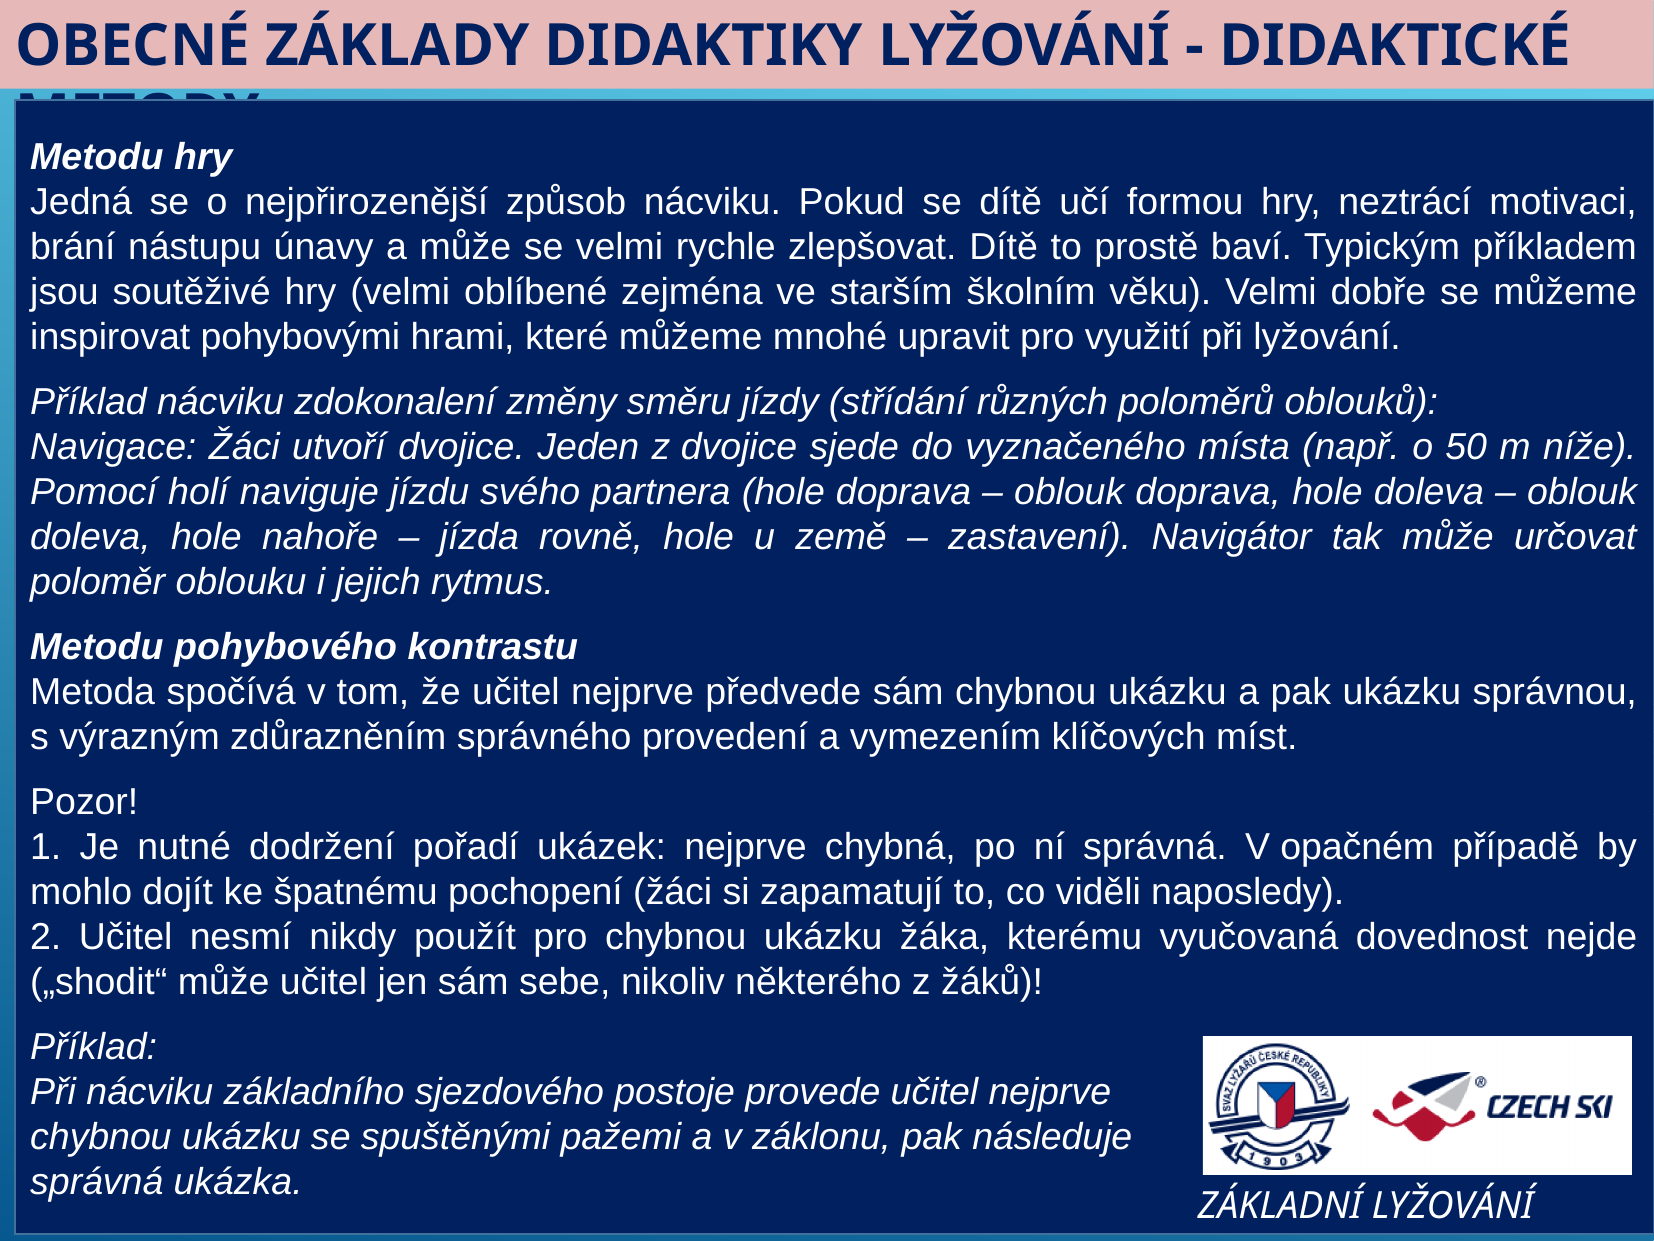

# Obecné základy didaktiky lyžování - didaktické metody
Metodu hry
Jedná se o nejpřirozenější způsob nácviku. Pokud se dítě učí formou hry, neztrácí motivaci, brání nástupu únavy a může se velmi rychle zlepšovat. Dítě to prostě baví. Typickým příkladem jsou soutěživé hry (velmi oblíbené zejména ve starším školním věku). Velmi dobře se můžeme inspirovat pohybovými hrami, které můžeme mnohé upravit pro využití při lyžování.
Příklad nácviku zdokonalení změny směru jízdy (střídání různých poloměrů oblouků):
Navigace: Žáci utvoří dvojice. Jeden z dvojice sjede do vyznačeného místa (např. o 50 m níže). Pomocí holí naviguje jízdu svého partnera (hole doprava – oblouk doprava, hole doleva – oblouk doleva, hole nahoře – jízda rovně, hole u země – zastavení). Navigátor tak může určovat poloměr oblouku i jejich rytmus.
Metodu pohybového kontrastu
Metoda spočívá v tom, že učitel nejprve předvede sám chybnou ukázku a pak ukázku správnou, s výrazným zdůrazněním správného provedení a vymezením klíčových míst.
Pozor!
1. Je nutné dodržení pořadí ukázek: nejprve chybná, po ní správná. V opačném případě by mohlo dojít ke špatnému pochopení (žáci si zapamatují to, co viděli naposledy).
2. Učitel nesmí nikdy použít pro chybnou ukázku žáka, kterému vyučovaná dovednost nejde („shodit“ může učitel jen sám sebe, nikoliv některého z žáků)!
Příklad:
Při nácviku základního sjezdového postoje provede učitel nejprve
chybnou ukázku se spuštěnými pažemi a v záklonu, pak následuje
správná ukázka.
ZÁKLADNÍ LYŽOVÁNÍ